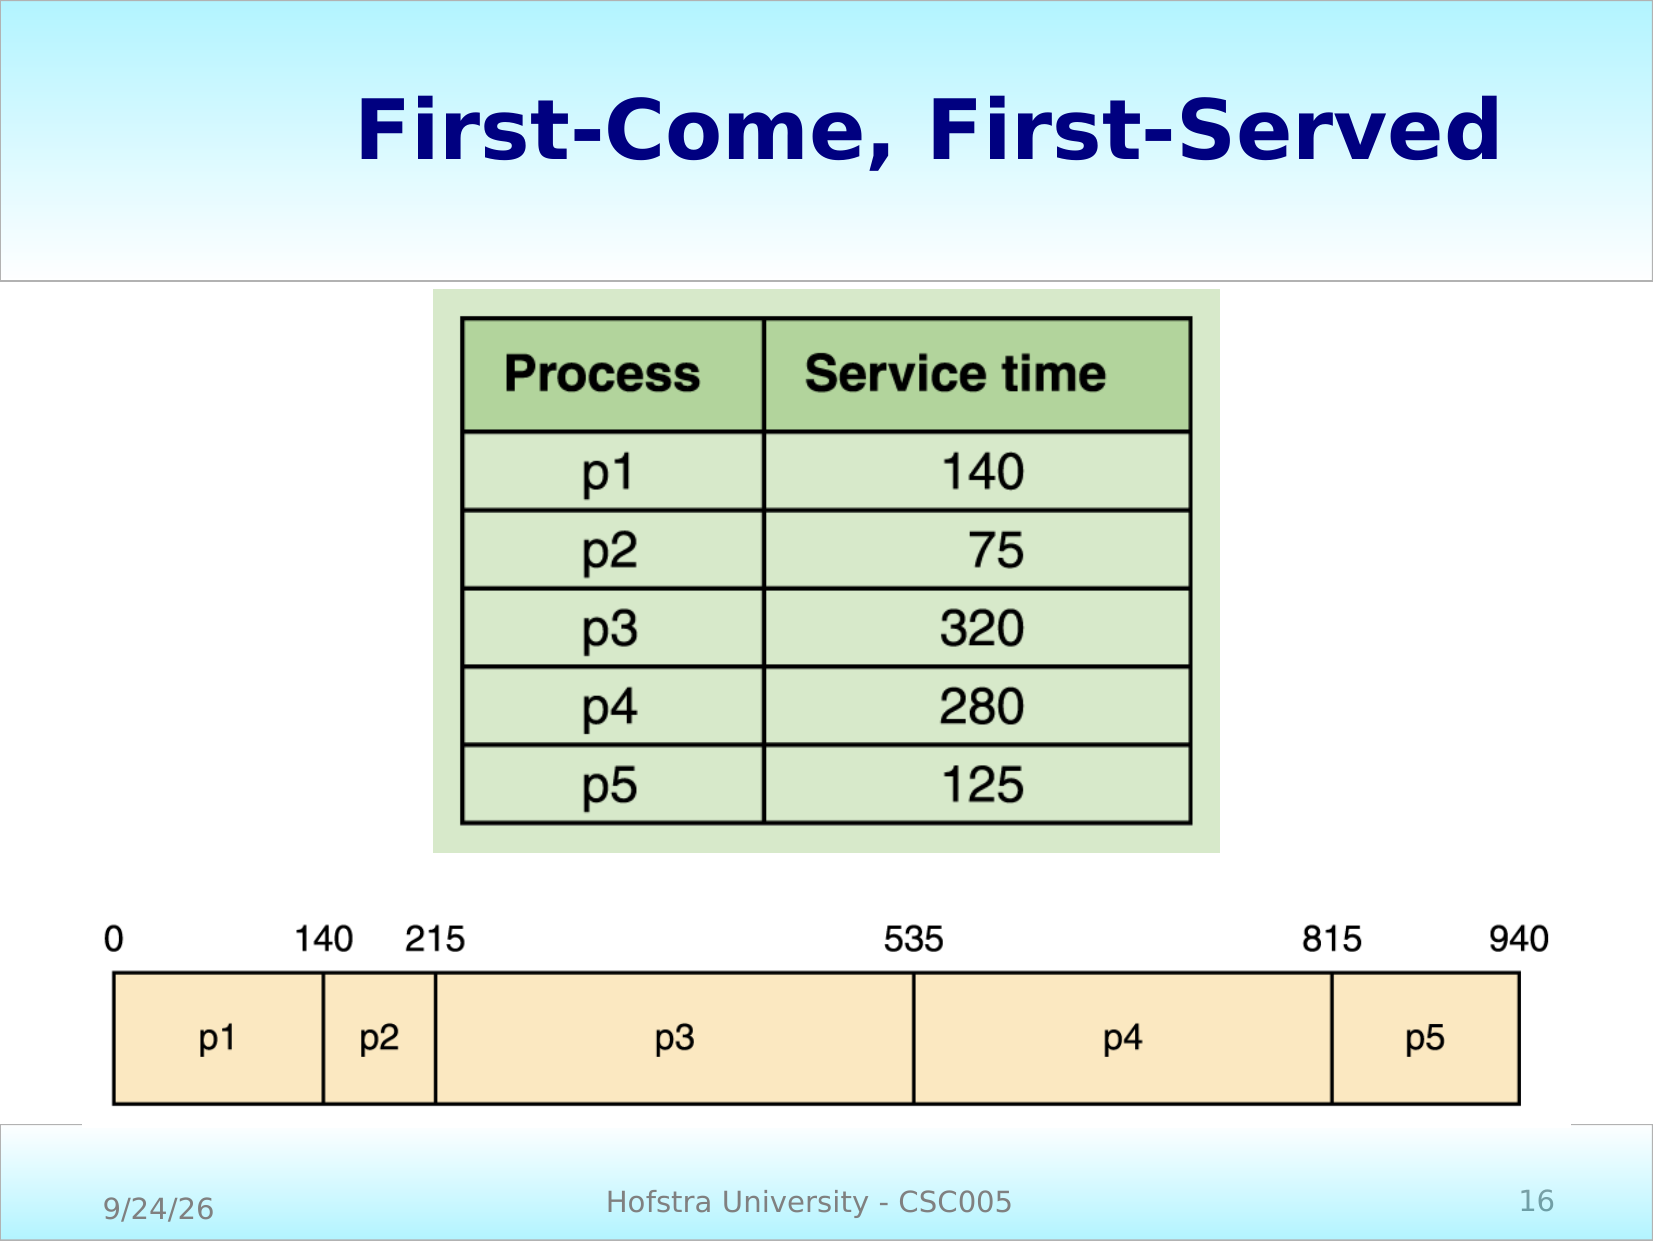

# First-Come, First-Served
16
Hofstra University - CSC005